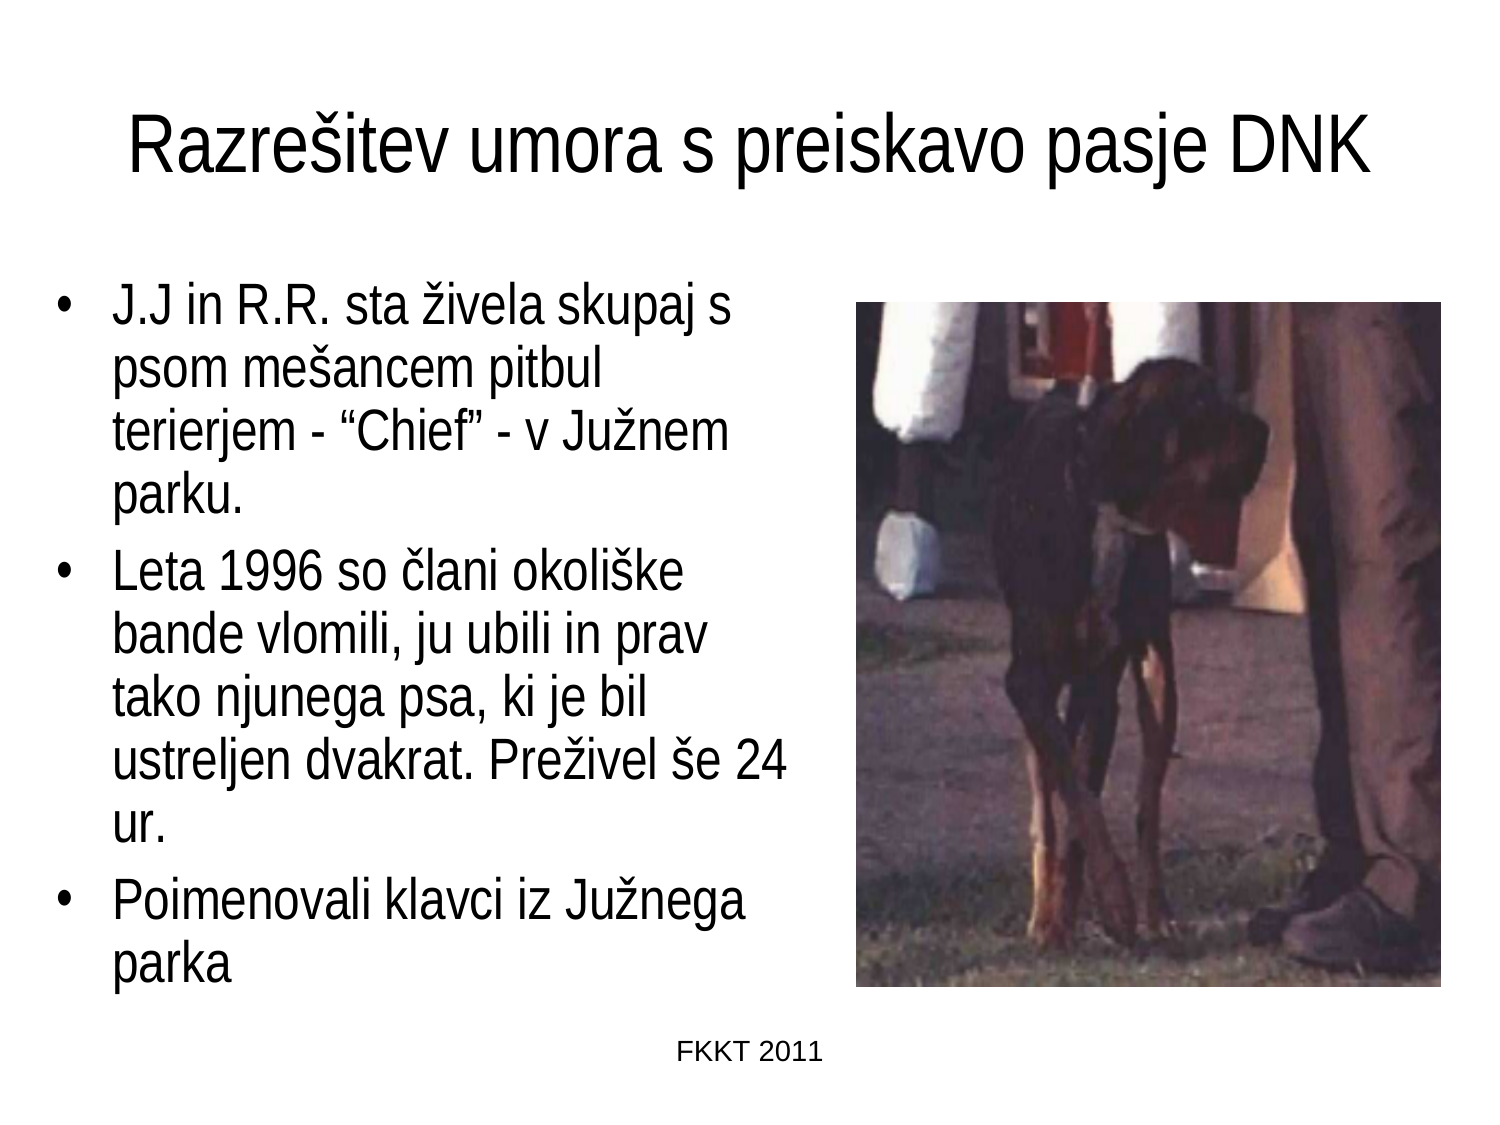

# Razrešitev umora s preiskavo pasje DNK
J.J in R.R. sta živela skupaj s psom mešancem pitbul terierjem - “Chief” - v Južnem parku.
Leta 1996 so člani okoliške bande vlomili, ju ubili in prav tako njunega psa, ki je bil ustreljen dvakrat. Preživel še 24 ur.
Poimenovali klavci iz Južnega parka
FKKT 2011